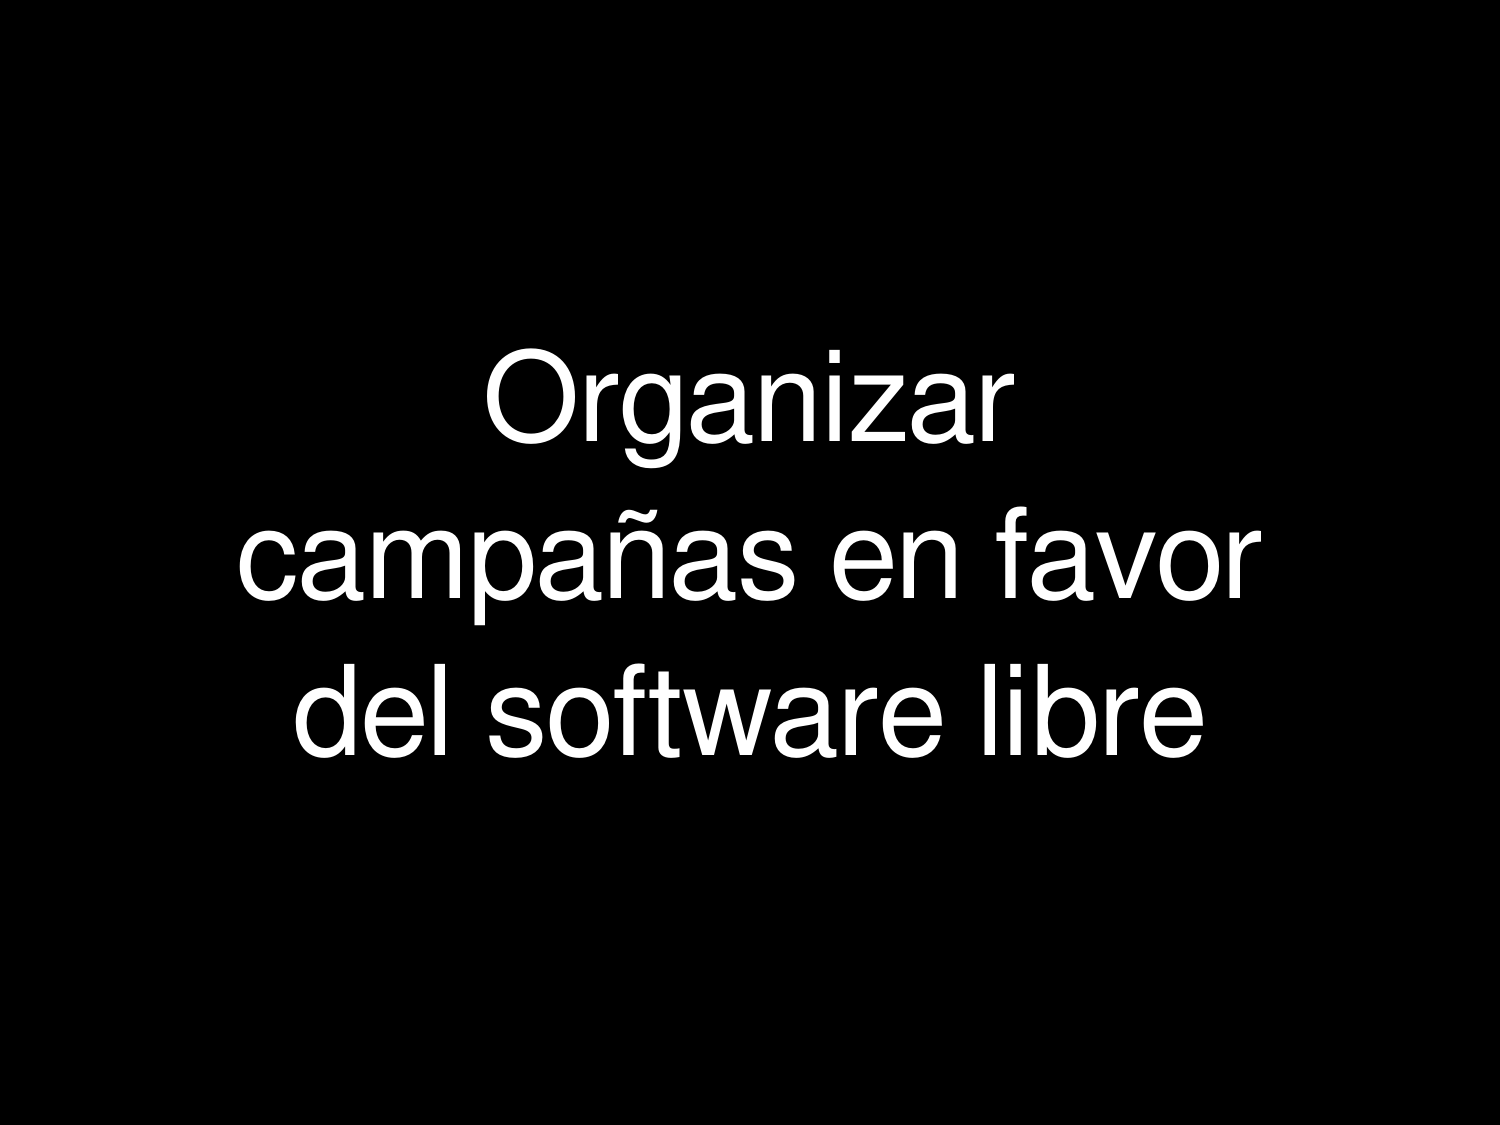

Organizar
campañas en favor
del software libre